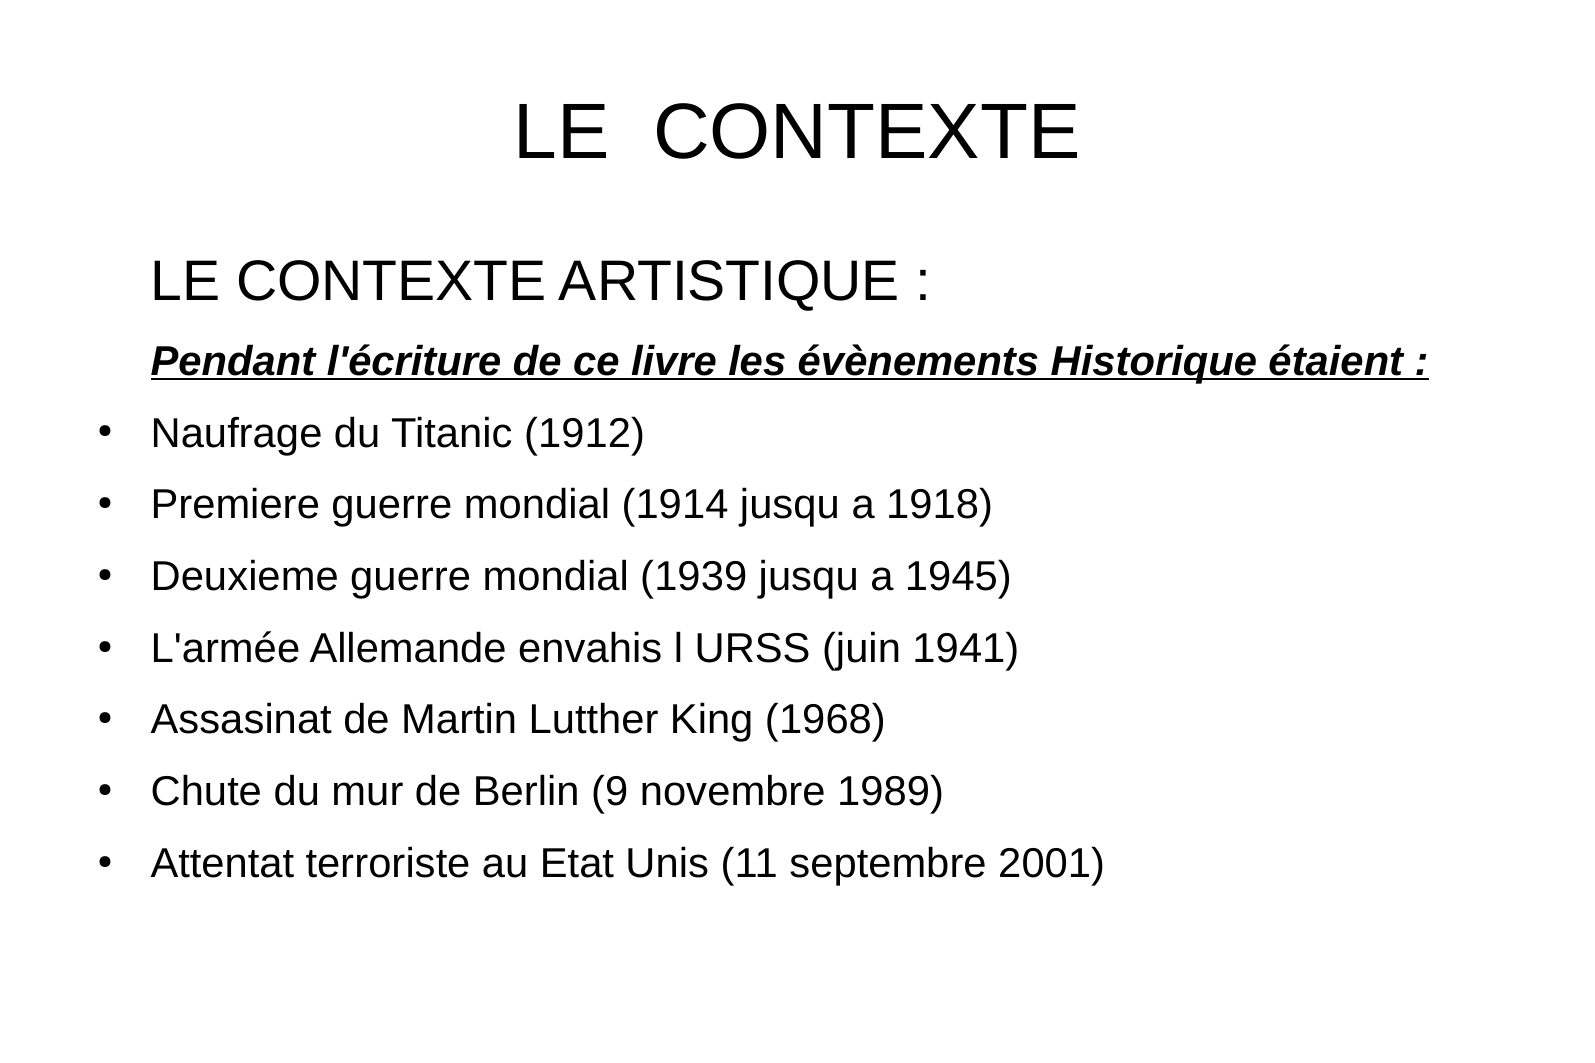

# LE CONTEXTE
LE CONTEXTE ARTISTIQUE :
Pendant l'écriture de ce livre les évènements Historique étaient :
Naufrage du Titanic (1912)
Premiere guerre mondial (1914 jusqu a 1918)
Deuxieme guerre mondial (1939 jusqu a 1945)
L'armée Allemande envahis l URSS (juin 1941)
Assasinat de Martin Lutther King (1968)
Chute du mur de Berlin (9 novembre 1989)
Attentat terroriste au Etat Unis (11 septembre 2001)